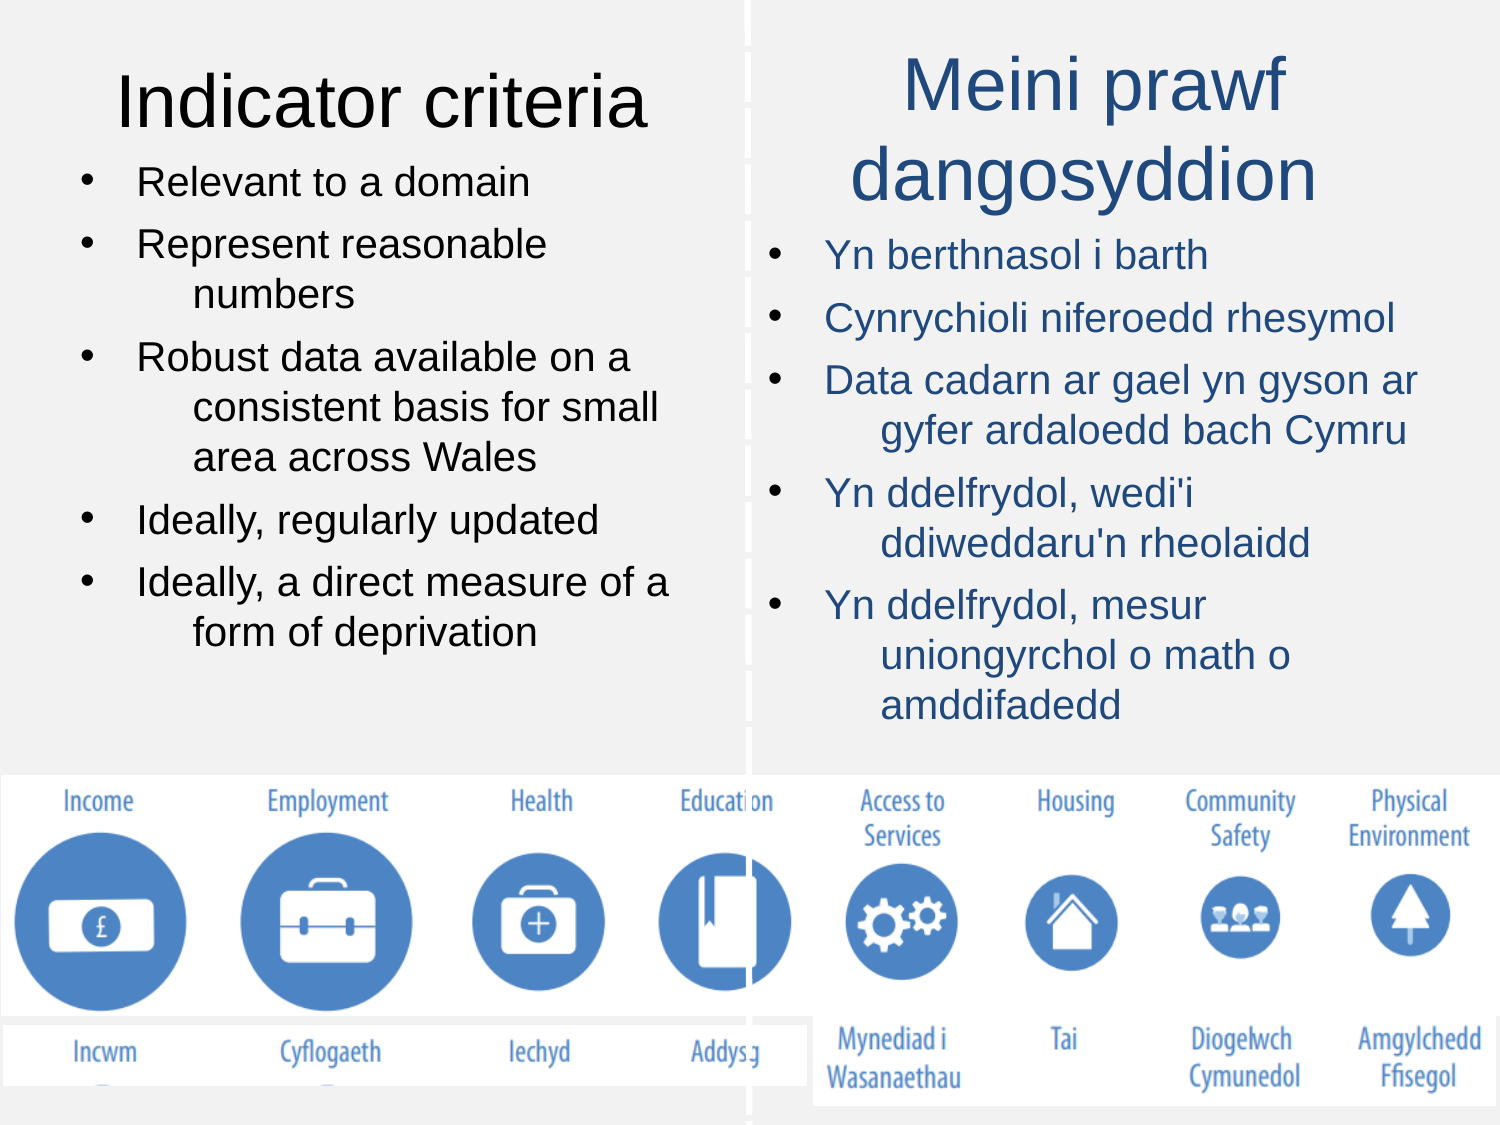

Meini prawf dangosyddion
Yn berthnasol i barth
Cynrychioli niferoedd rhesymol
Data cadarn ar gael yn gyson ar gyfer ardaloedd bach Cymru
Yn ddelfrydol, wedi'i ddiweddaru'n rheolaidd
Yn ddelfrydol, mesur uniongyrchol o math o amddifadedd
Indicator criteria
Relevant to a domain
Represent reasonable numbers
Robust data available on a consistent basis for small area across Wales
Ideally, regularly updated
Ideally, a direct measure of a form of deprivation